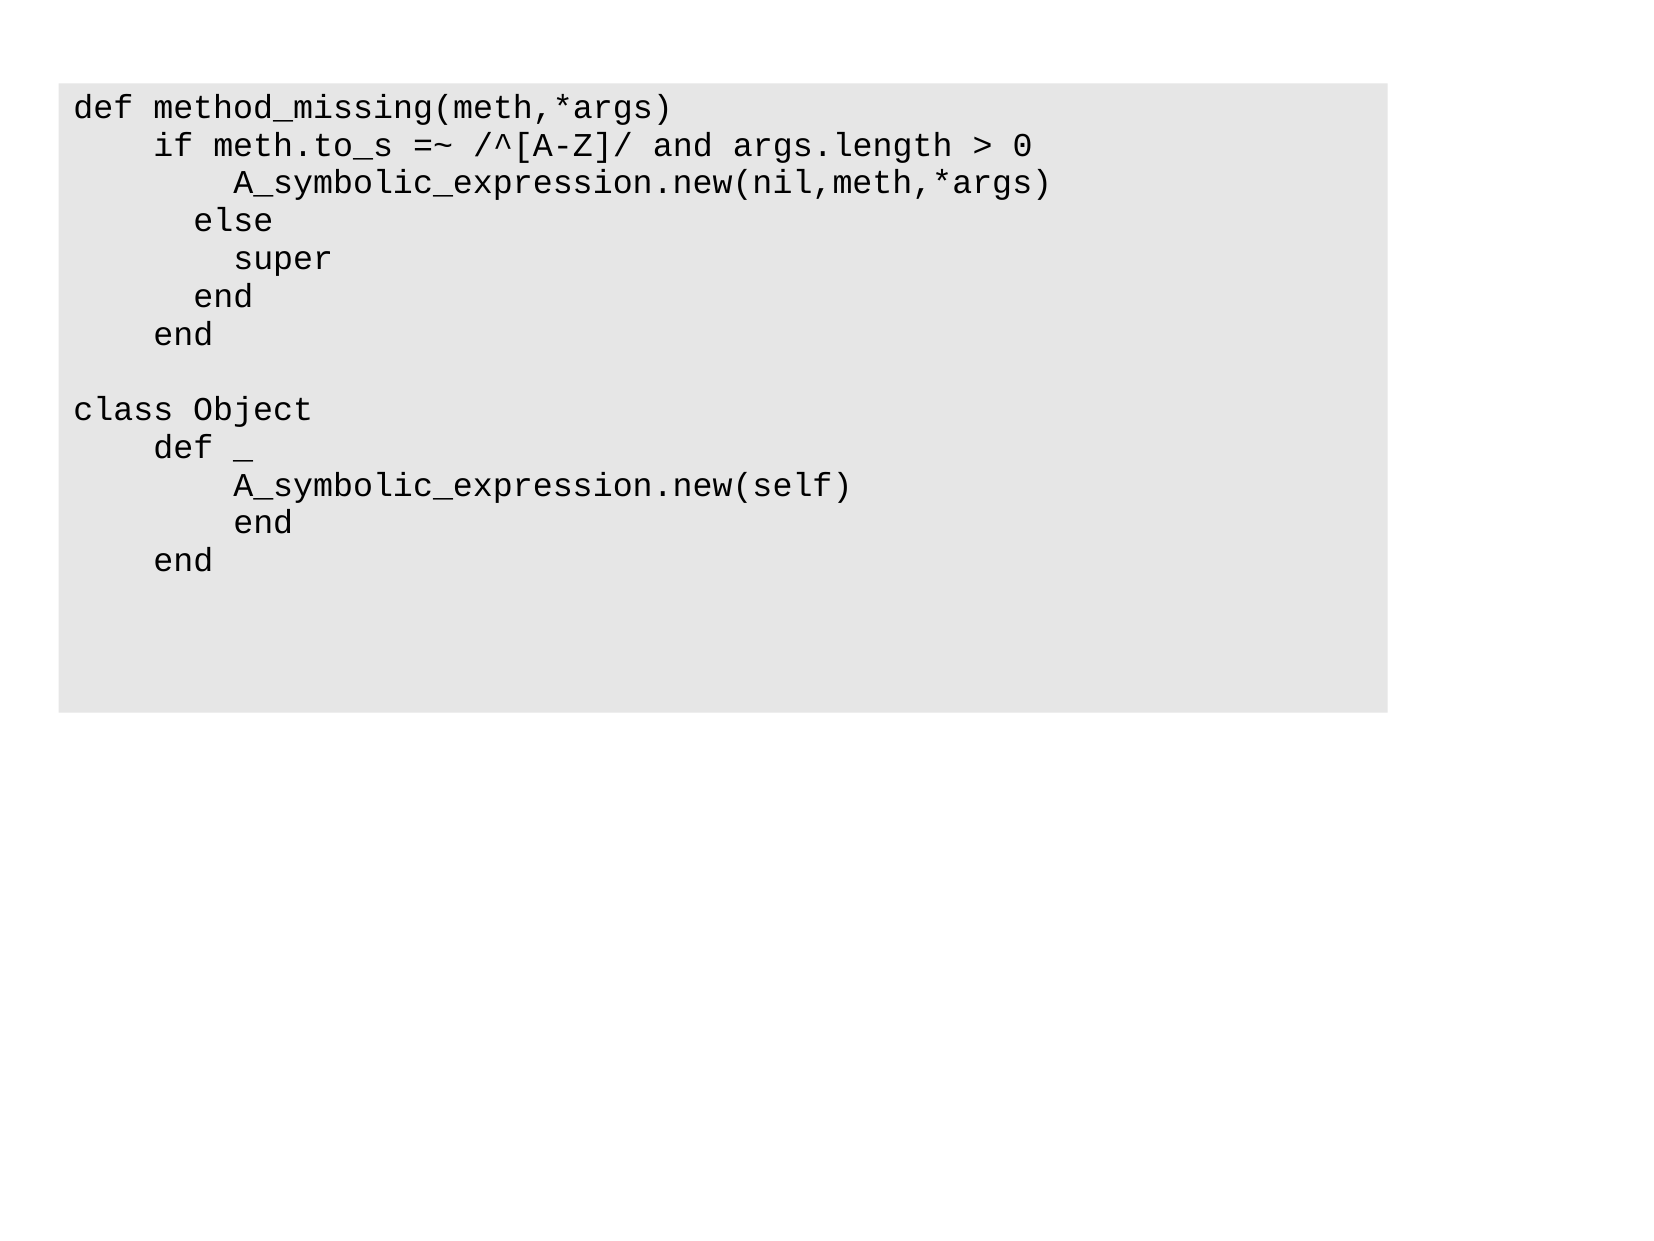

def method_missing(meth,*args)
 if meth.to_s =~ /^[A-Z]/ and args.length > 0
 A_symbolic_expression.new(nil,meth,*args)
 else
 super
 end
 end
class Object
 def _
 A_symbolic_expression.new(self)
 end
 end